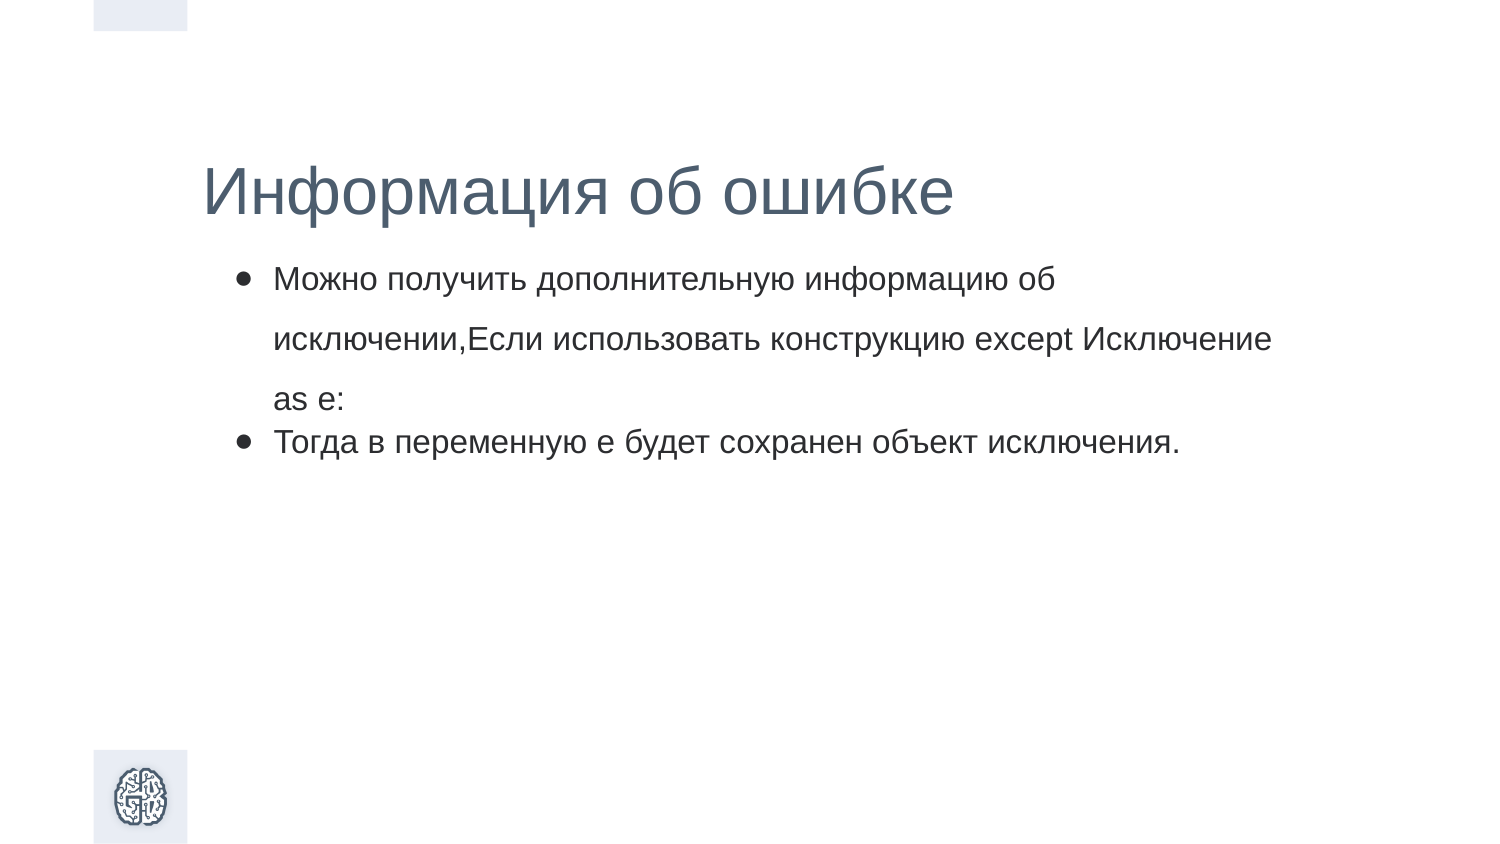

Информация об ошибке
Можно получить дополнительную информацию об исключении,Если использовать конструкцию except Исключение as e:
Тогда в переменную e будет сохранен объект исключения.